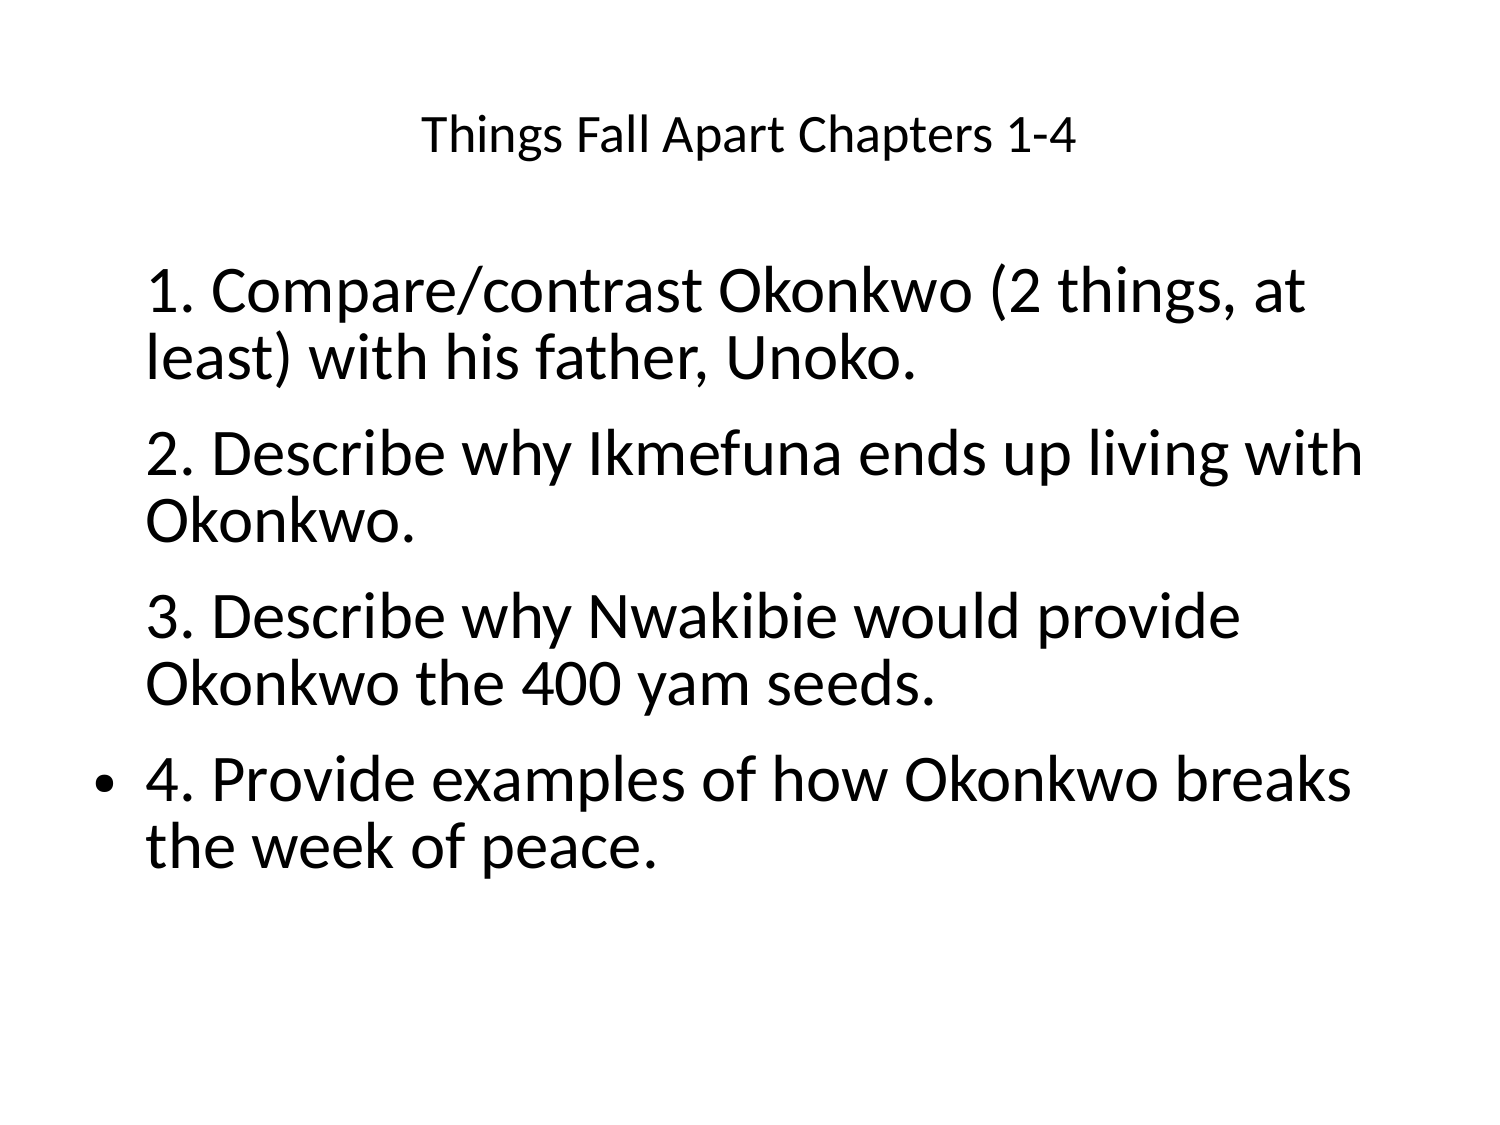

# Things Fall Apart Chapters 1-4
1. Compare/contrast Okonkwo (2 things, at least) with his father, Unoko.
2. Describe why Ikmefuna ends up living with Okonkwo.
3. Describe why Nwakibie would provide Okonkwo the 400 yam seeds.
4. Provide examples of how Okonkwo breaks the week of peace.